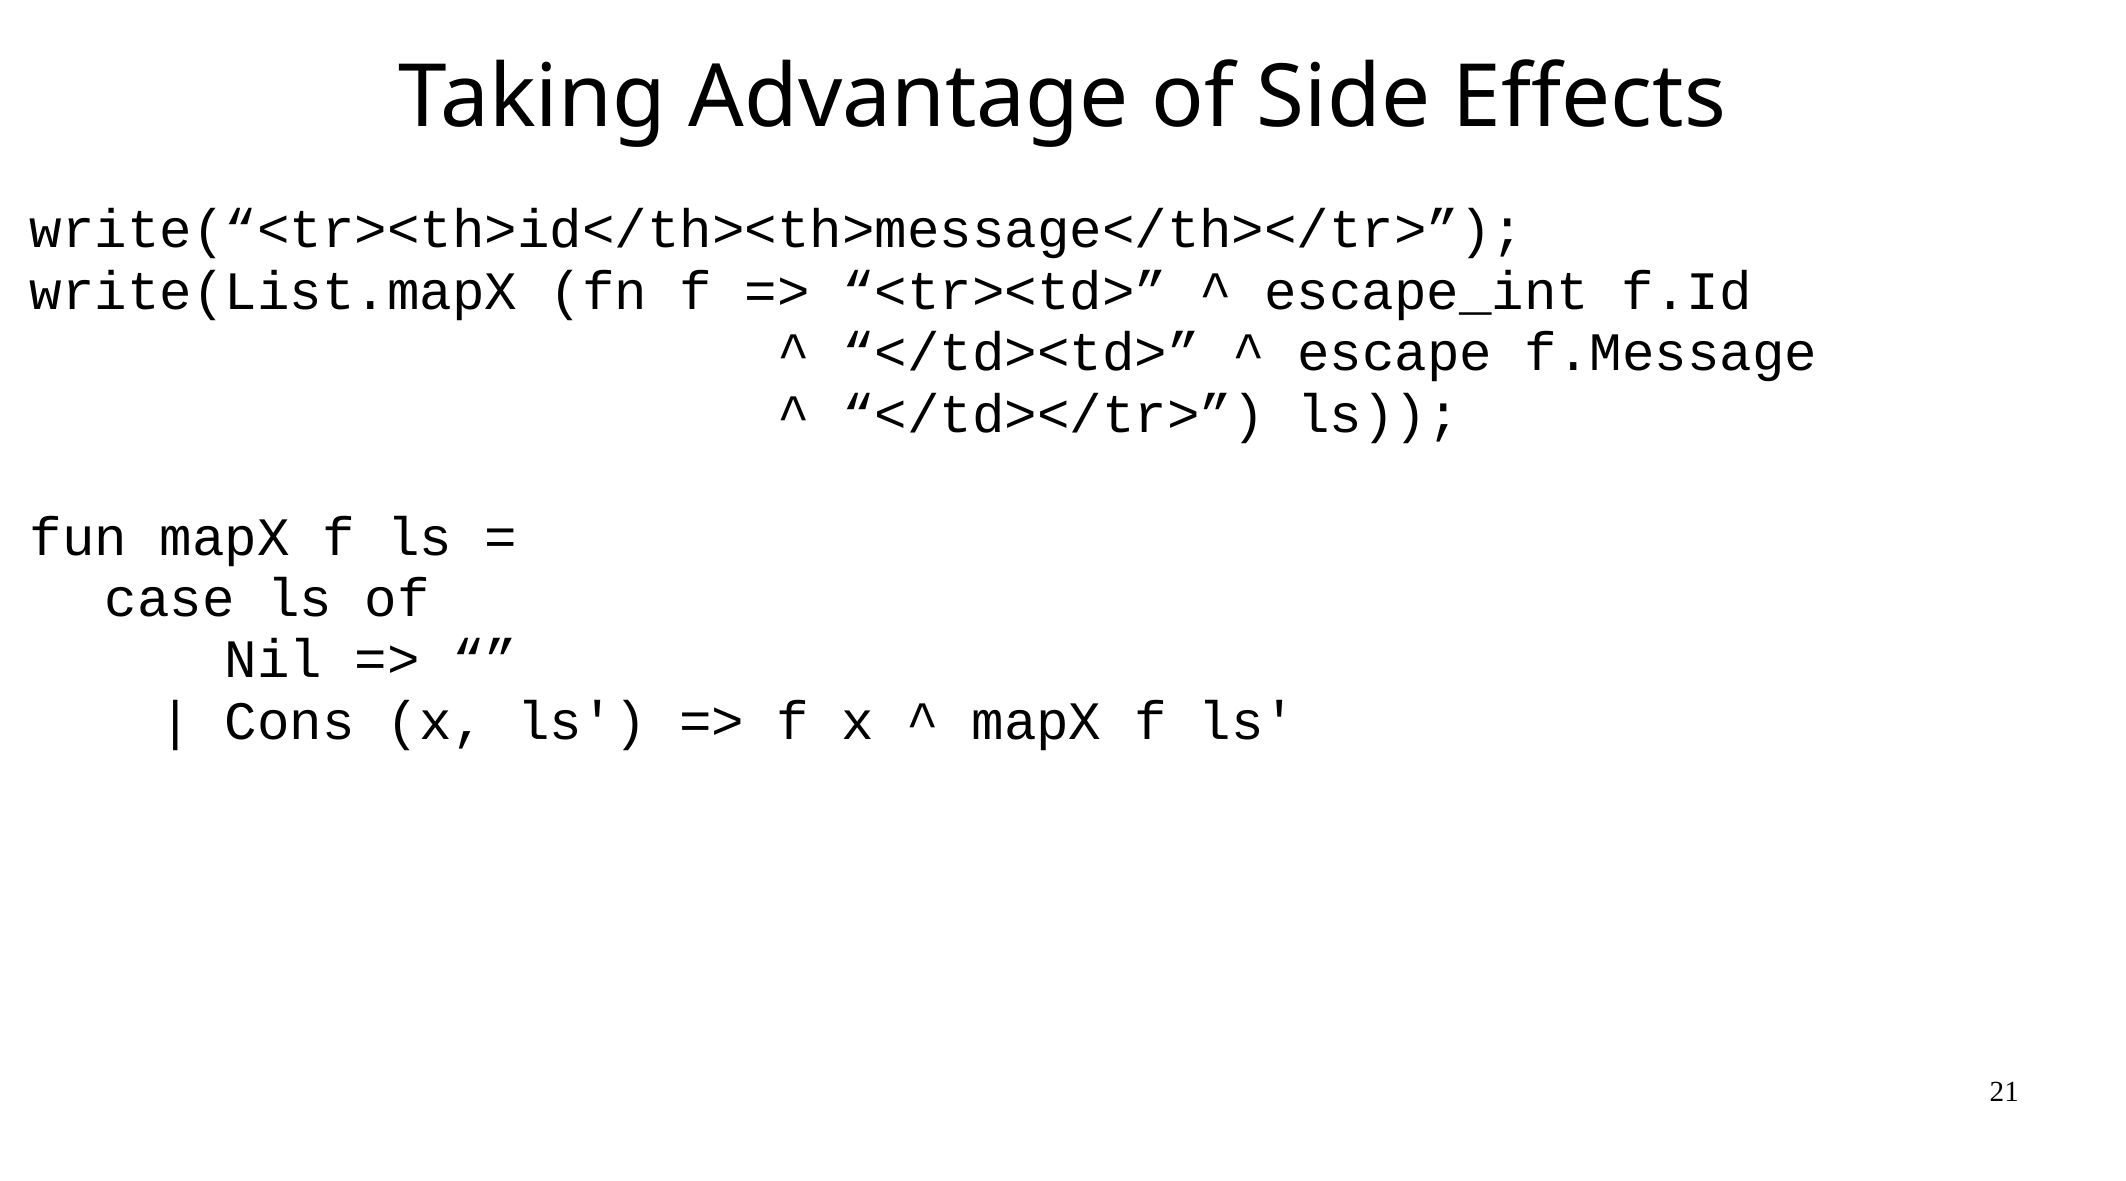

# Taking Advantage of Side Effects
write(“<tr><th>id</th><th>message</th></tr>”);
write(List.mapX (fn f => “<tr><td>” ^ escape_int f.Id
 ^ “</td><td>” ^ escape f.Message
 ^ “</td></tr>”) ls));
fun mapX f ls =
	case ls of
 Nil => “”
 | Cons (x, ls') => f x ^ mapX f ls'
21